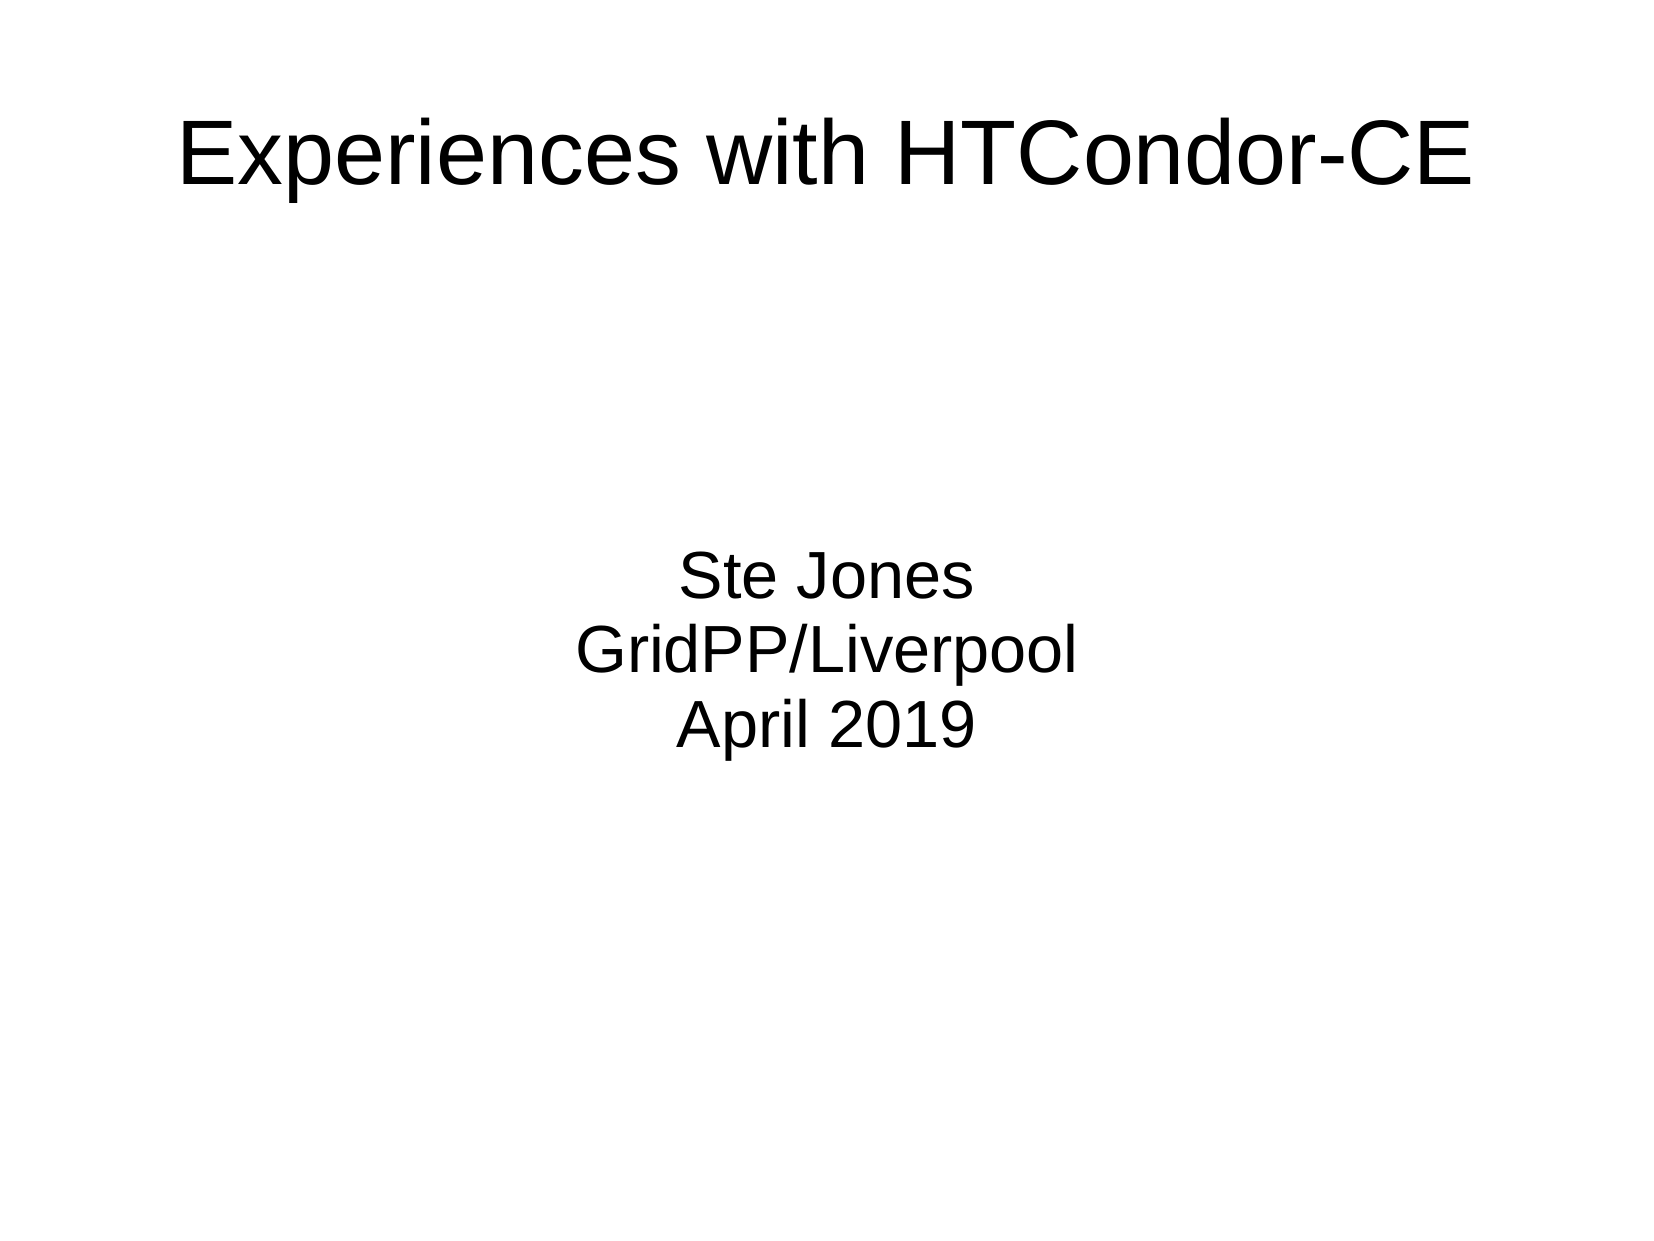

# Experiences with HTCondor-CE
Ste Jones
GridPP/Liverpool
April 2019